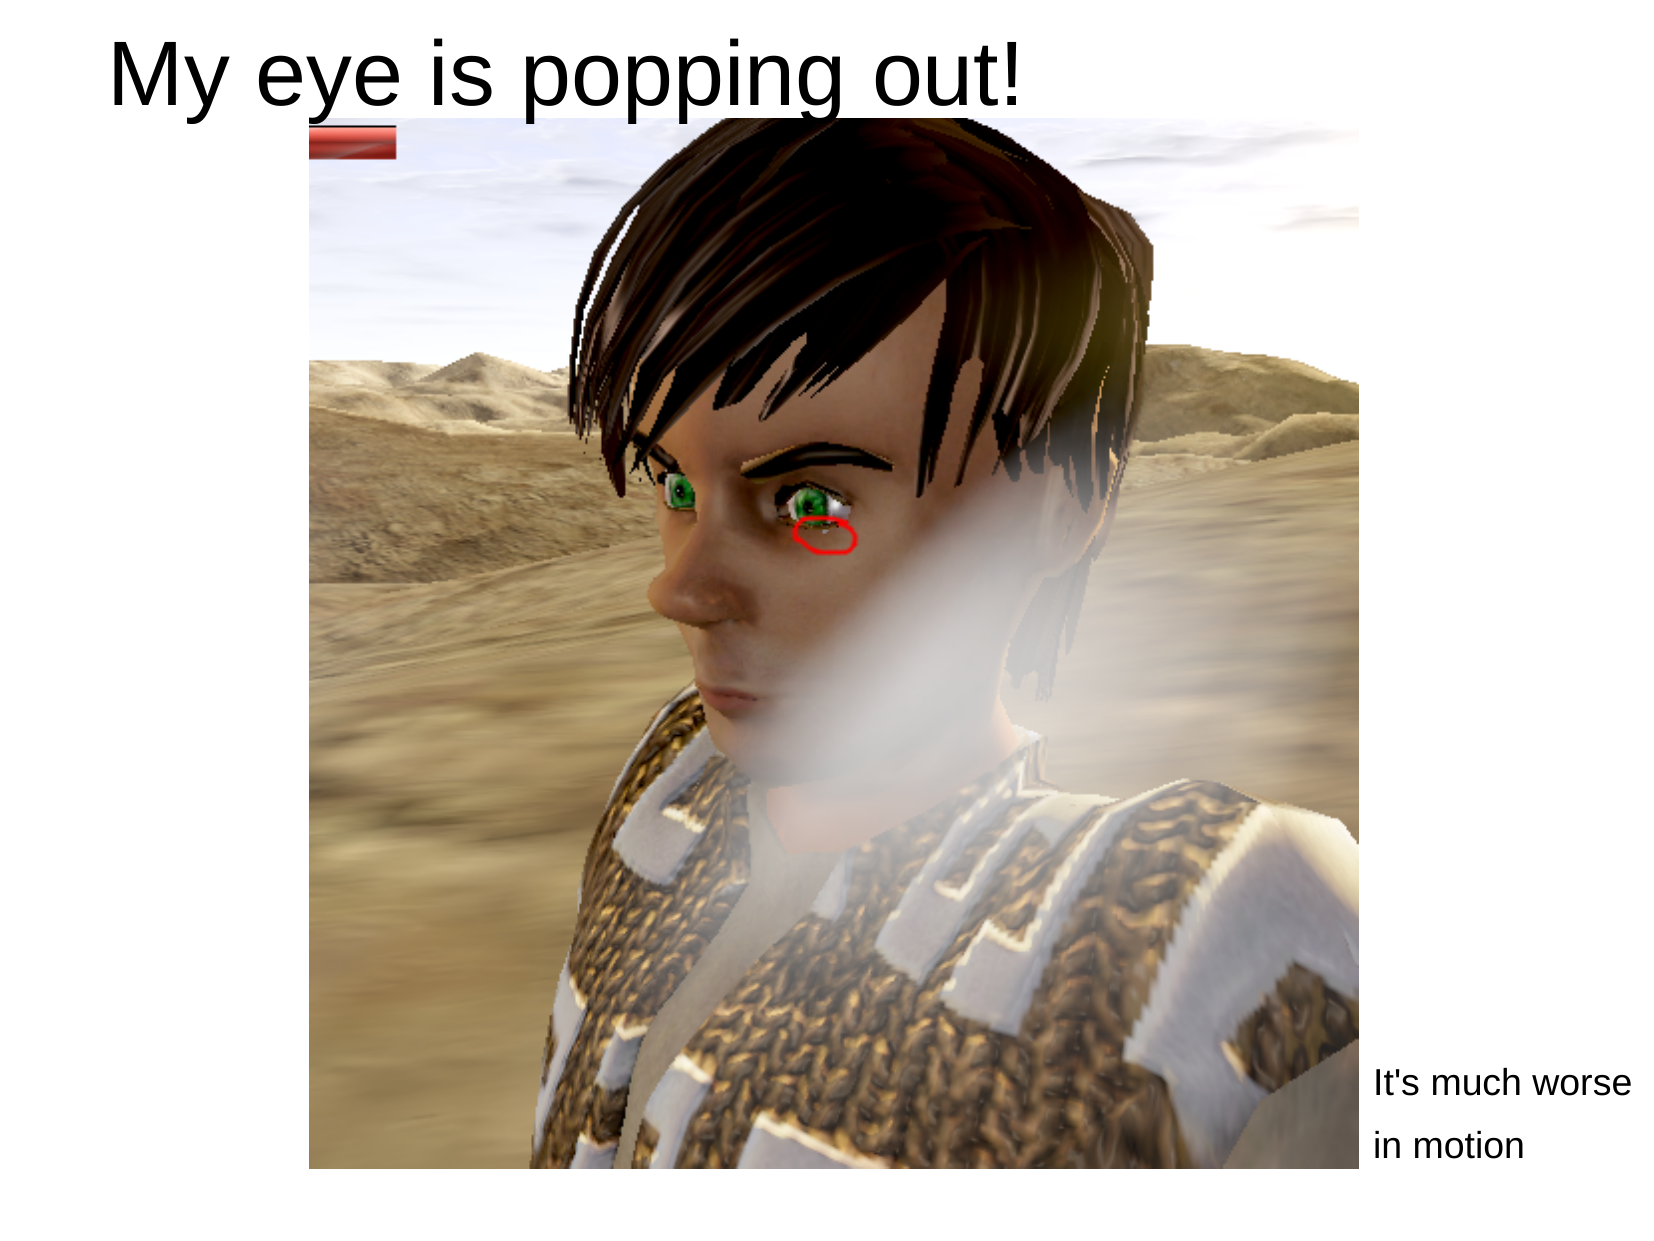

# My eye is popping out!
It's much worse in motion